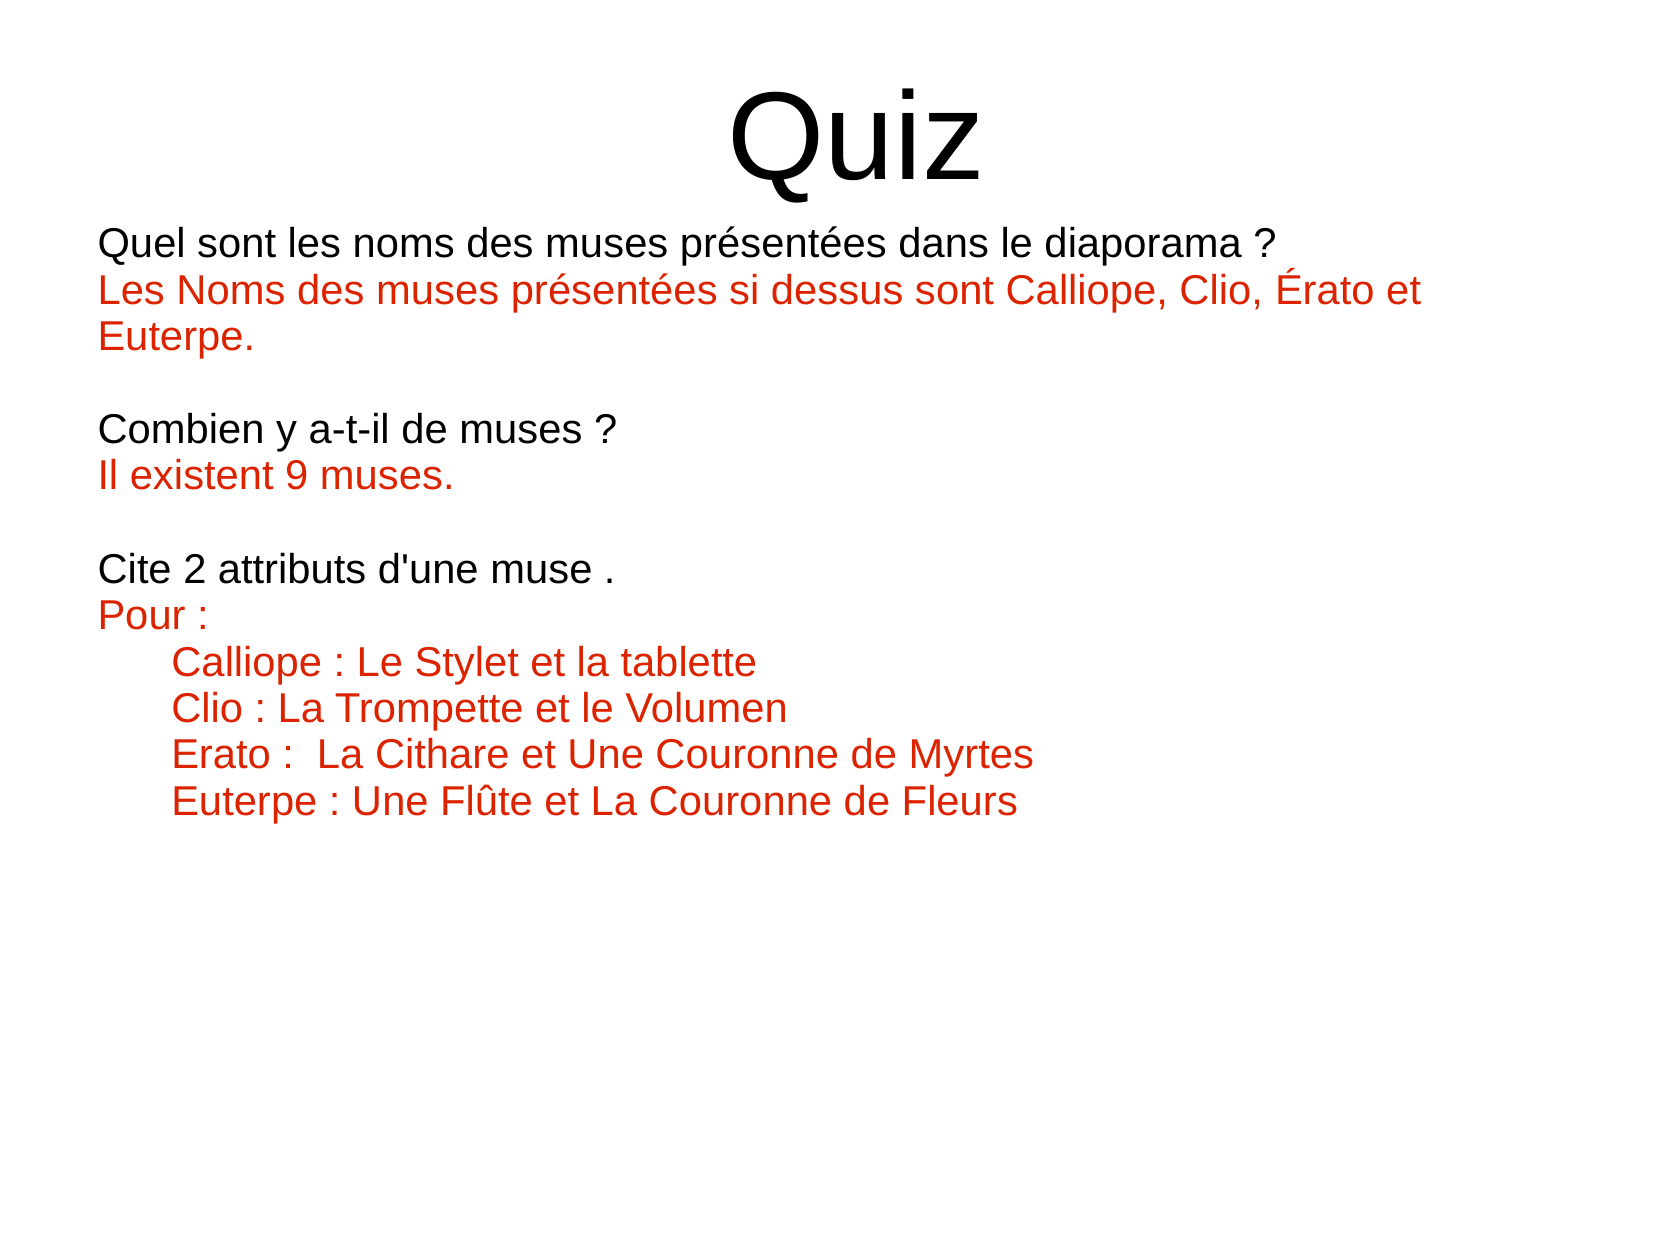

Quiz
Quel sont les noms des muses présentées dans le diaporama ?
Les Noms des muses présentées si dessus sont Calliope, Clio, Érato et Euterpe.
Combien y a-t-il de muses ?
Il existent 9 muses.
Cite 2 attributs d'une muse .
Pour :
	Calliope : Le Stylet et la tablette
	Clio : La Trompette et le Volumen
	Erato : La Cithare et Une Couronne de Myrtes
	Euterpe : Une Flûte et La Couronne de Fleurs